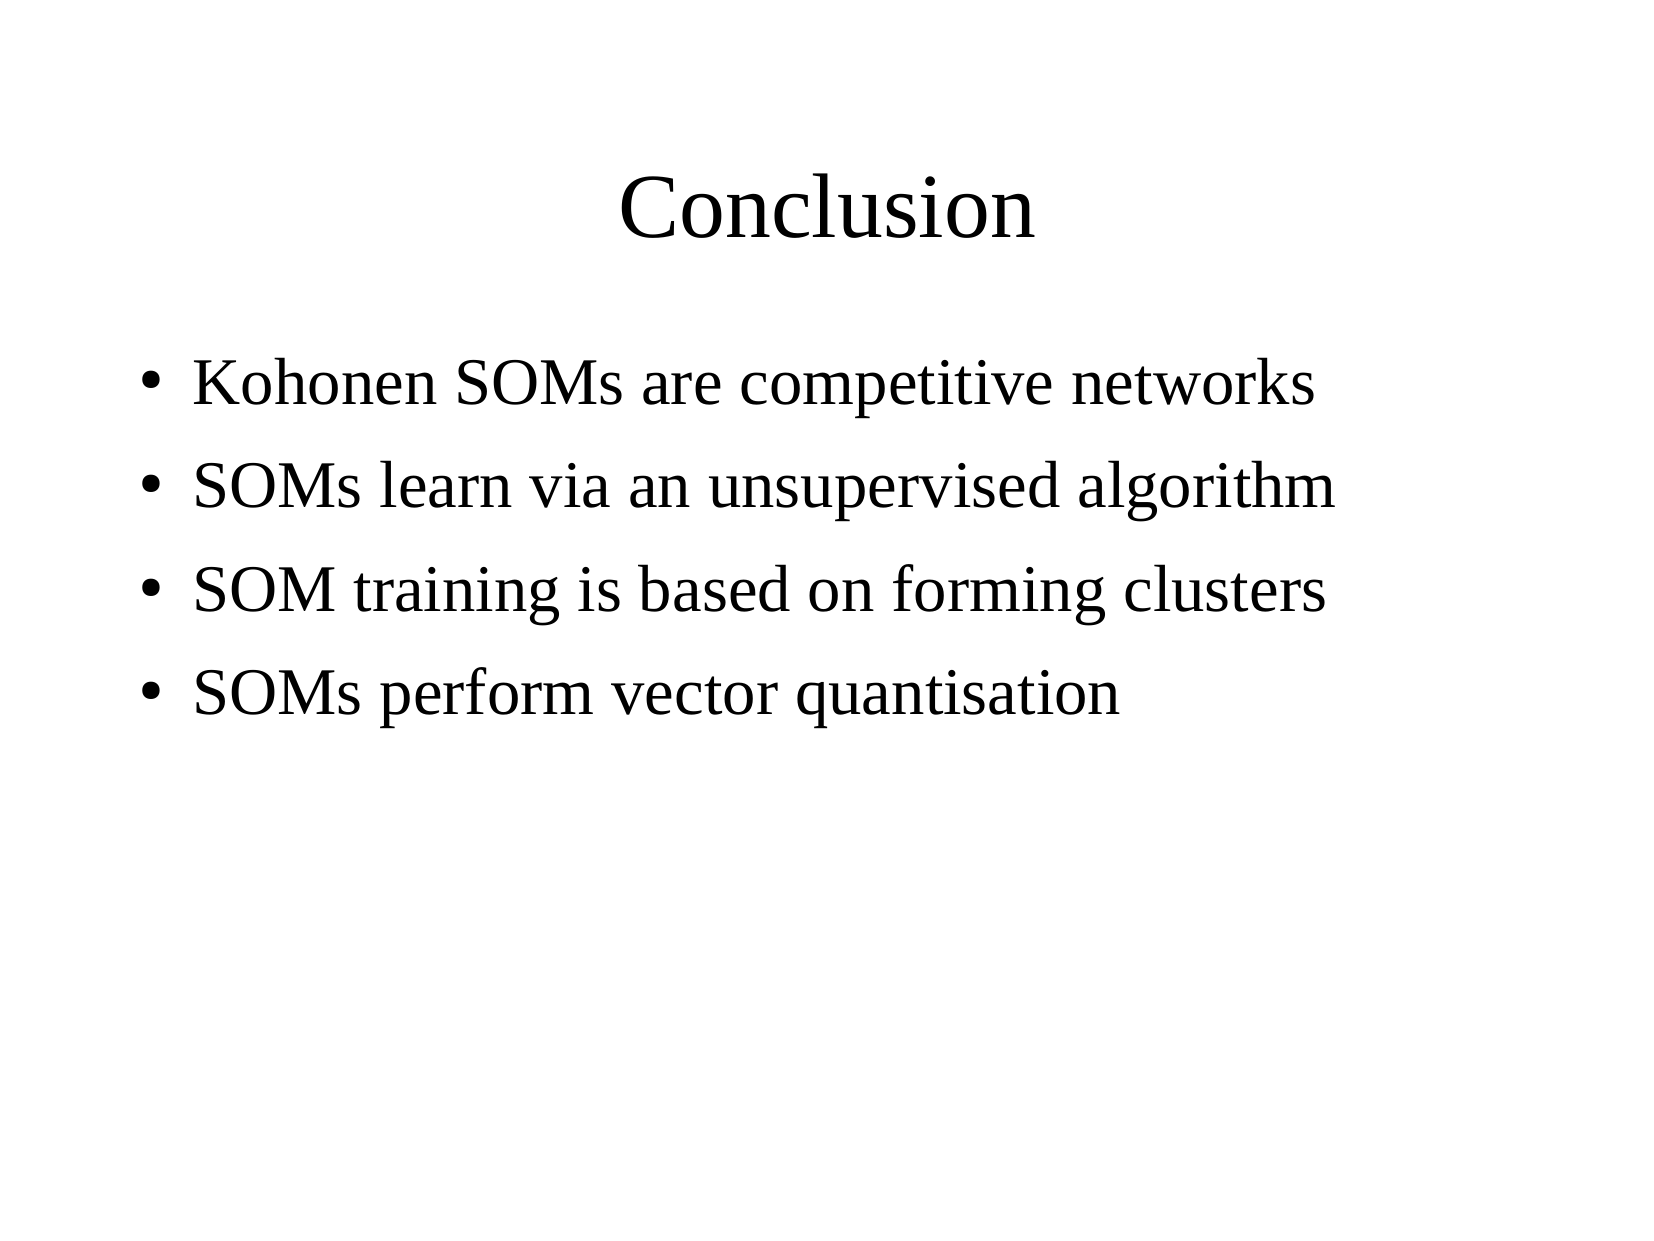

# Conclusion
Kohonen SOMs are competitive networks
SOMs learn via an unsupervised algorithm
SOM training is based on forming clusters
SOMs perform vector quantisation